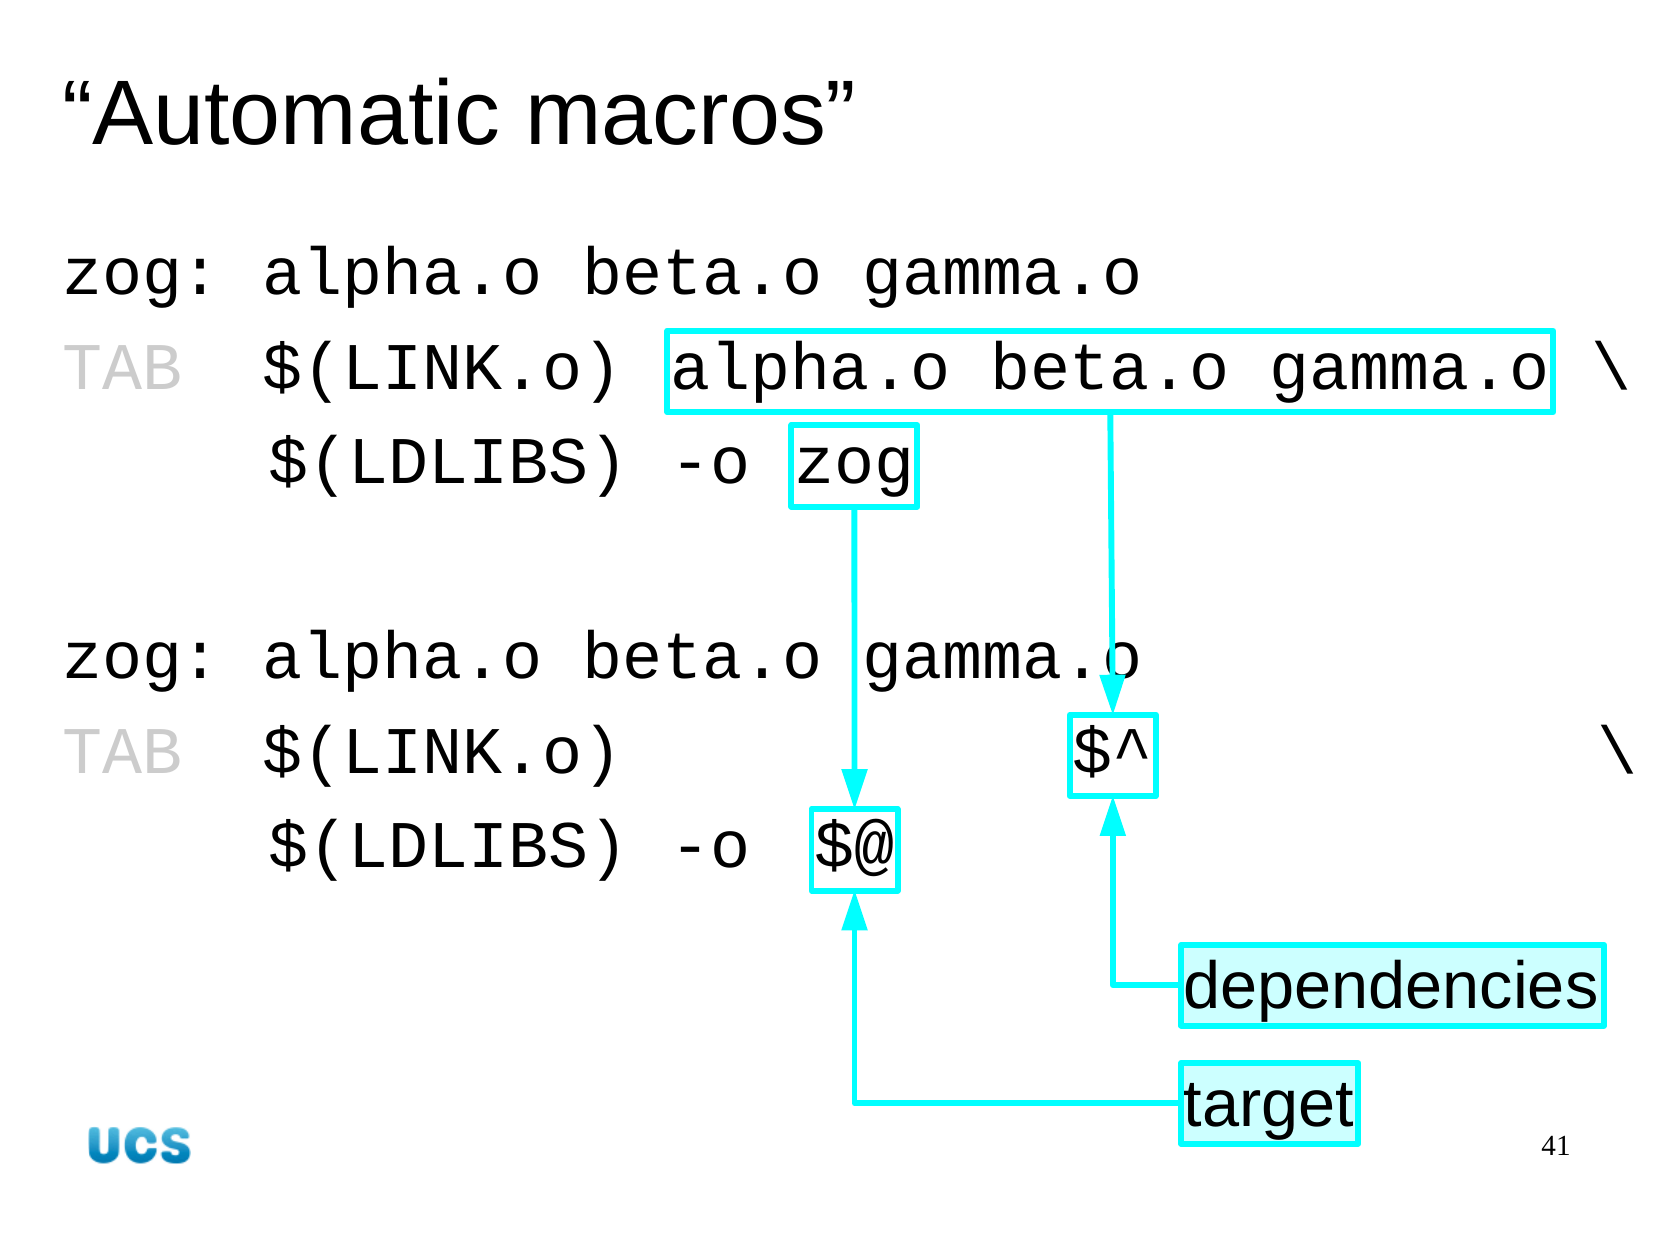

“Automatic macros”
zog
:
alpha.o beta.o gamma.o
TAB
$(LINK.o)
alpha.o beta.o gamma.o
\
$(LDLIBS)
-o
zog
zog
:
alpha.o beta.o gamma.o
TAB
$(LINK.o)
$^
\
$(LDLIBS)
-o
$@
dependencies
target
41